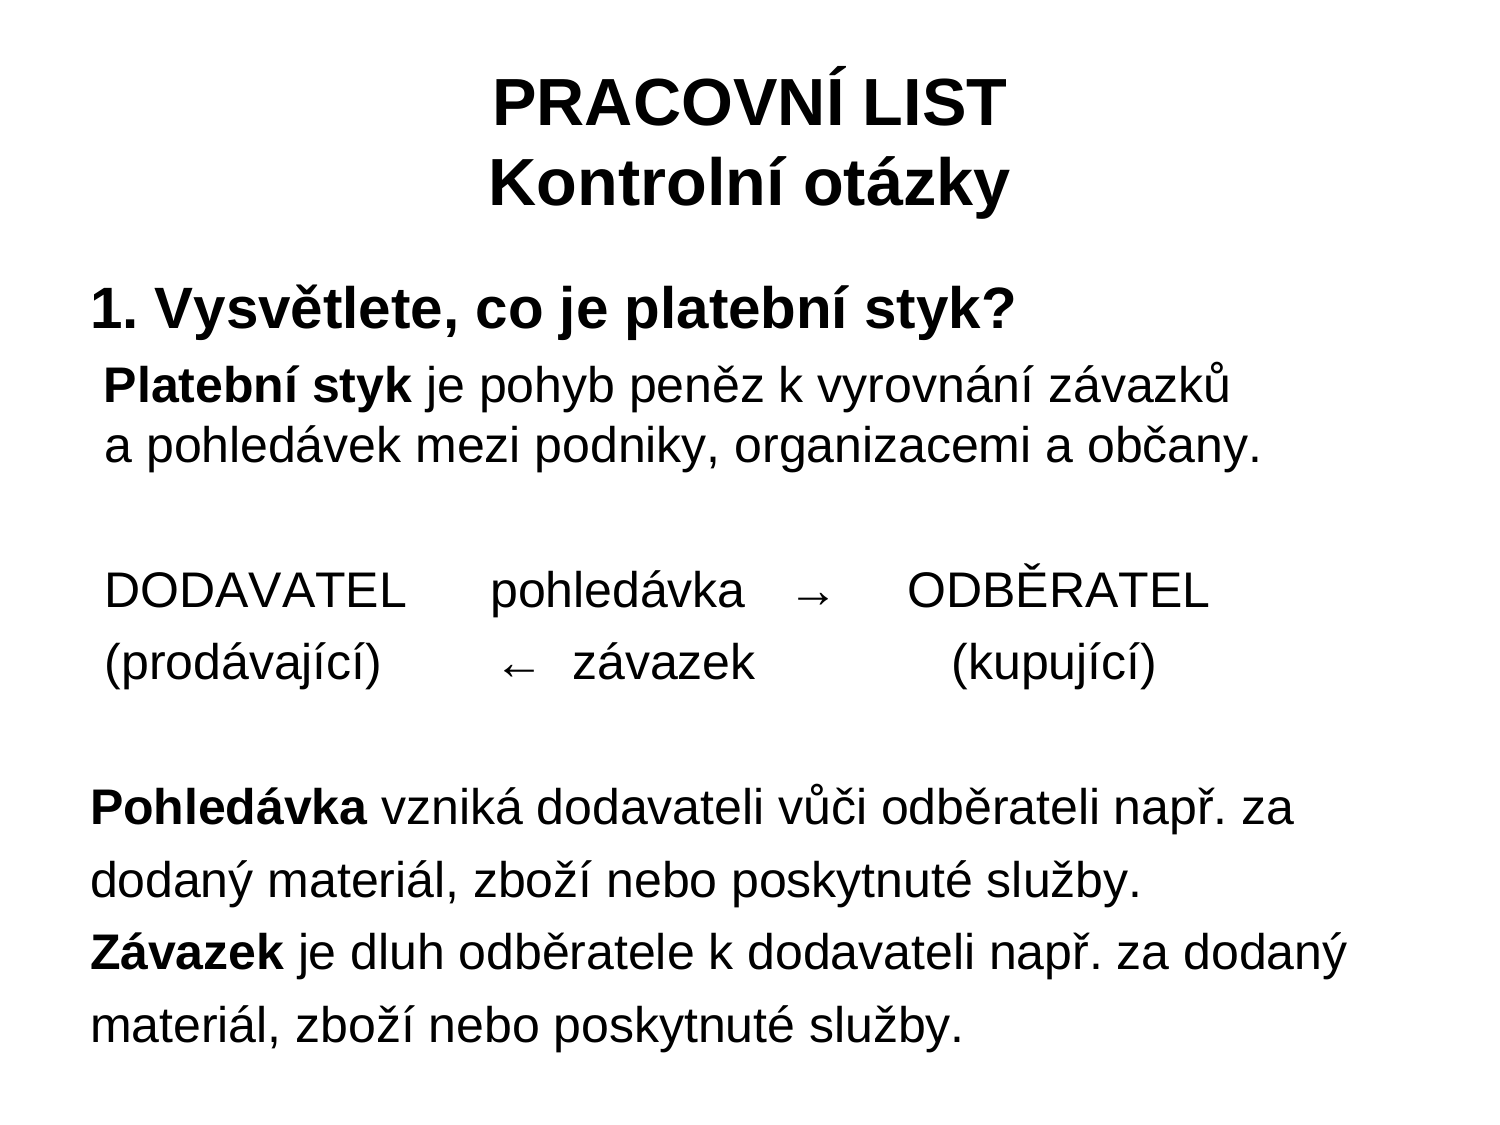

# PRACOVNÍ LIST Kontrolní otázky
1. Vysvětlete, co je platební styk?
 Platební styk je pohyb peněz k vyrovnání závazků
a pohledávek mezi podniky, organizacemi a občany.
	DODAVATEL pohledávka → ODBĚRATEL
	(prodávající) ← závazek	 (kupující)
Pohledávka vzniká dodavateli vůči odběrateli např. za
dodaný materiál, zboží nebo poskytnuté služby.
Závazek je dluh odběratele k dodavateli např. za dodaný
materiál, zboží nebo poskytnuté služby.